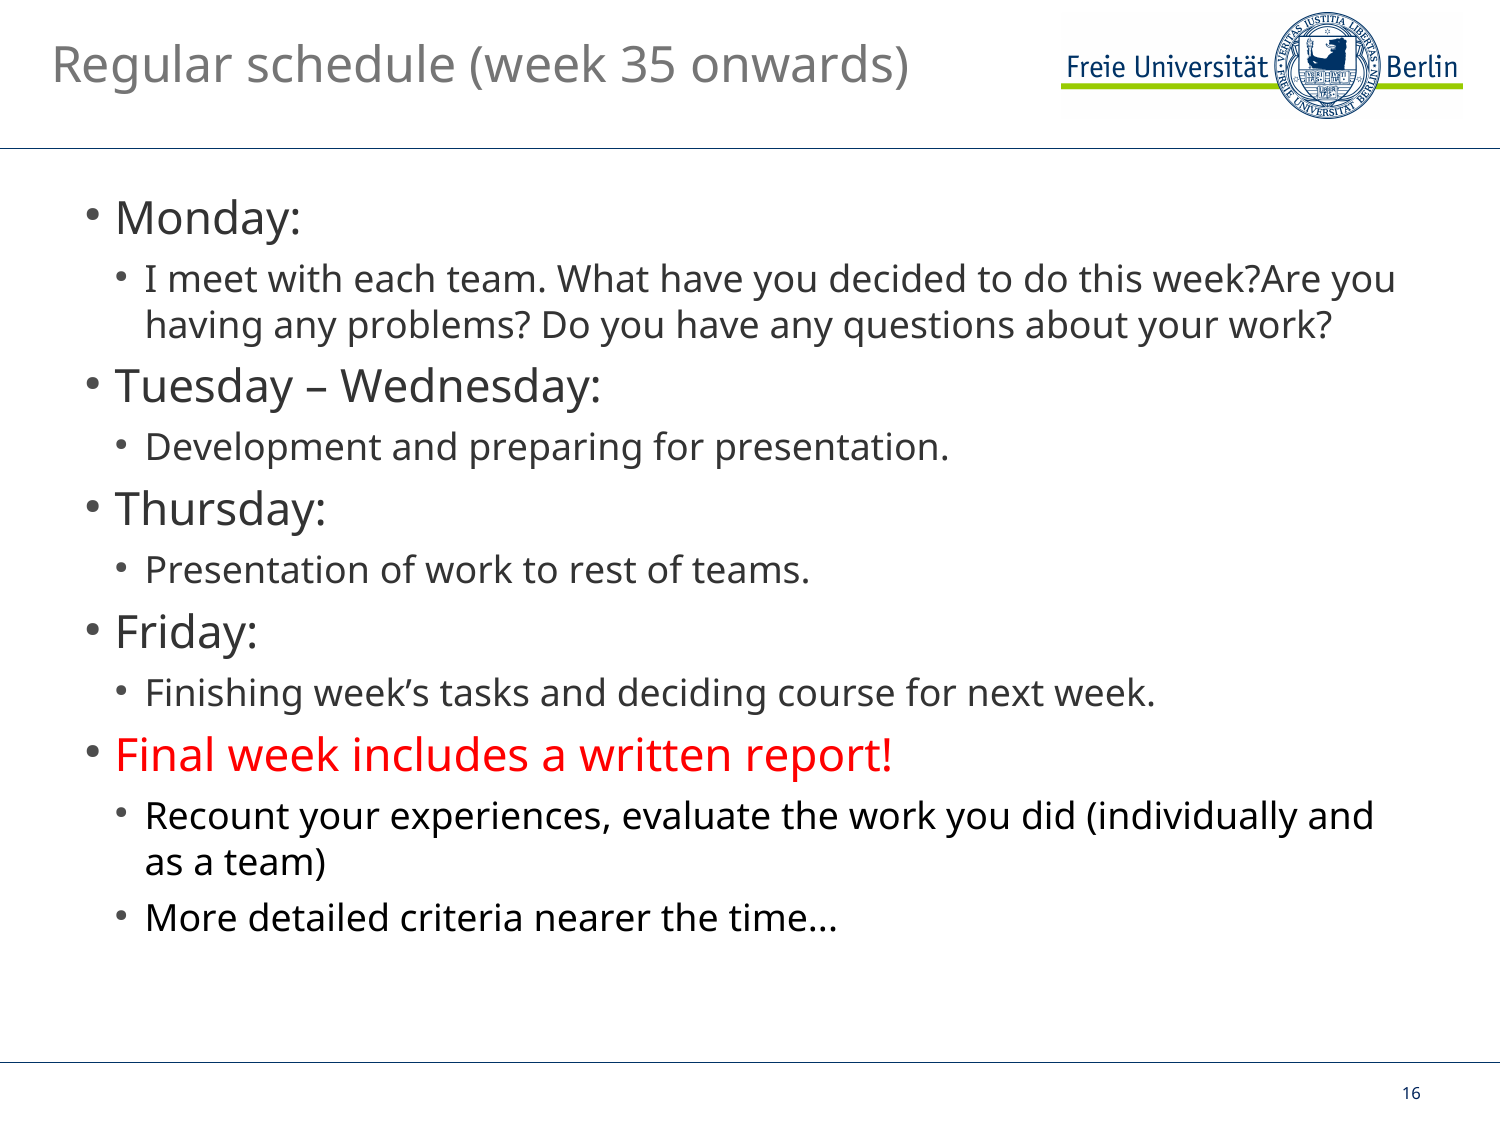

# Regular schedule (week 35 onwards)
Monday:
I meet with each team. What have you decided to do this week?Are you having any problems? Do you have any questions about your work?
Tuesday – Wednesday:
Development and preparing for presentation.
Thursday:
Presentation of work to rest of teams.
Friday:
Finishing week’s tasks and deciding course for next week.
Final week includes a written report!
Recount your experiences, evaluate the work you did (individually and as a team)
More detailed criteria nearer the time...